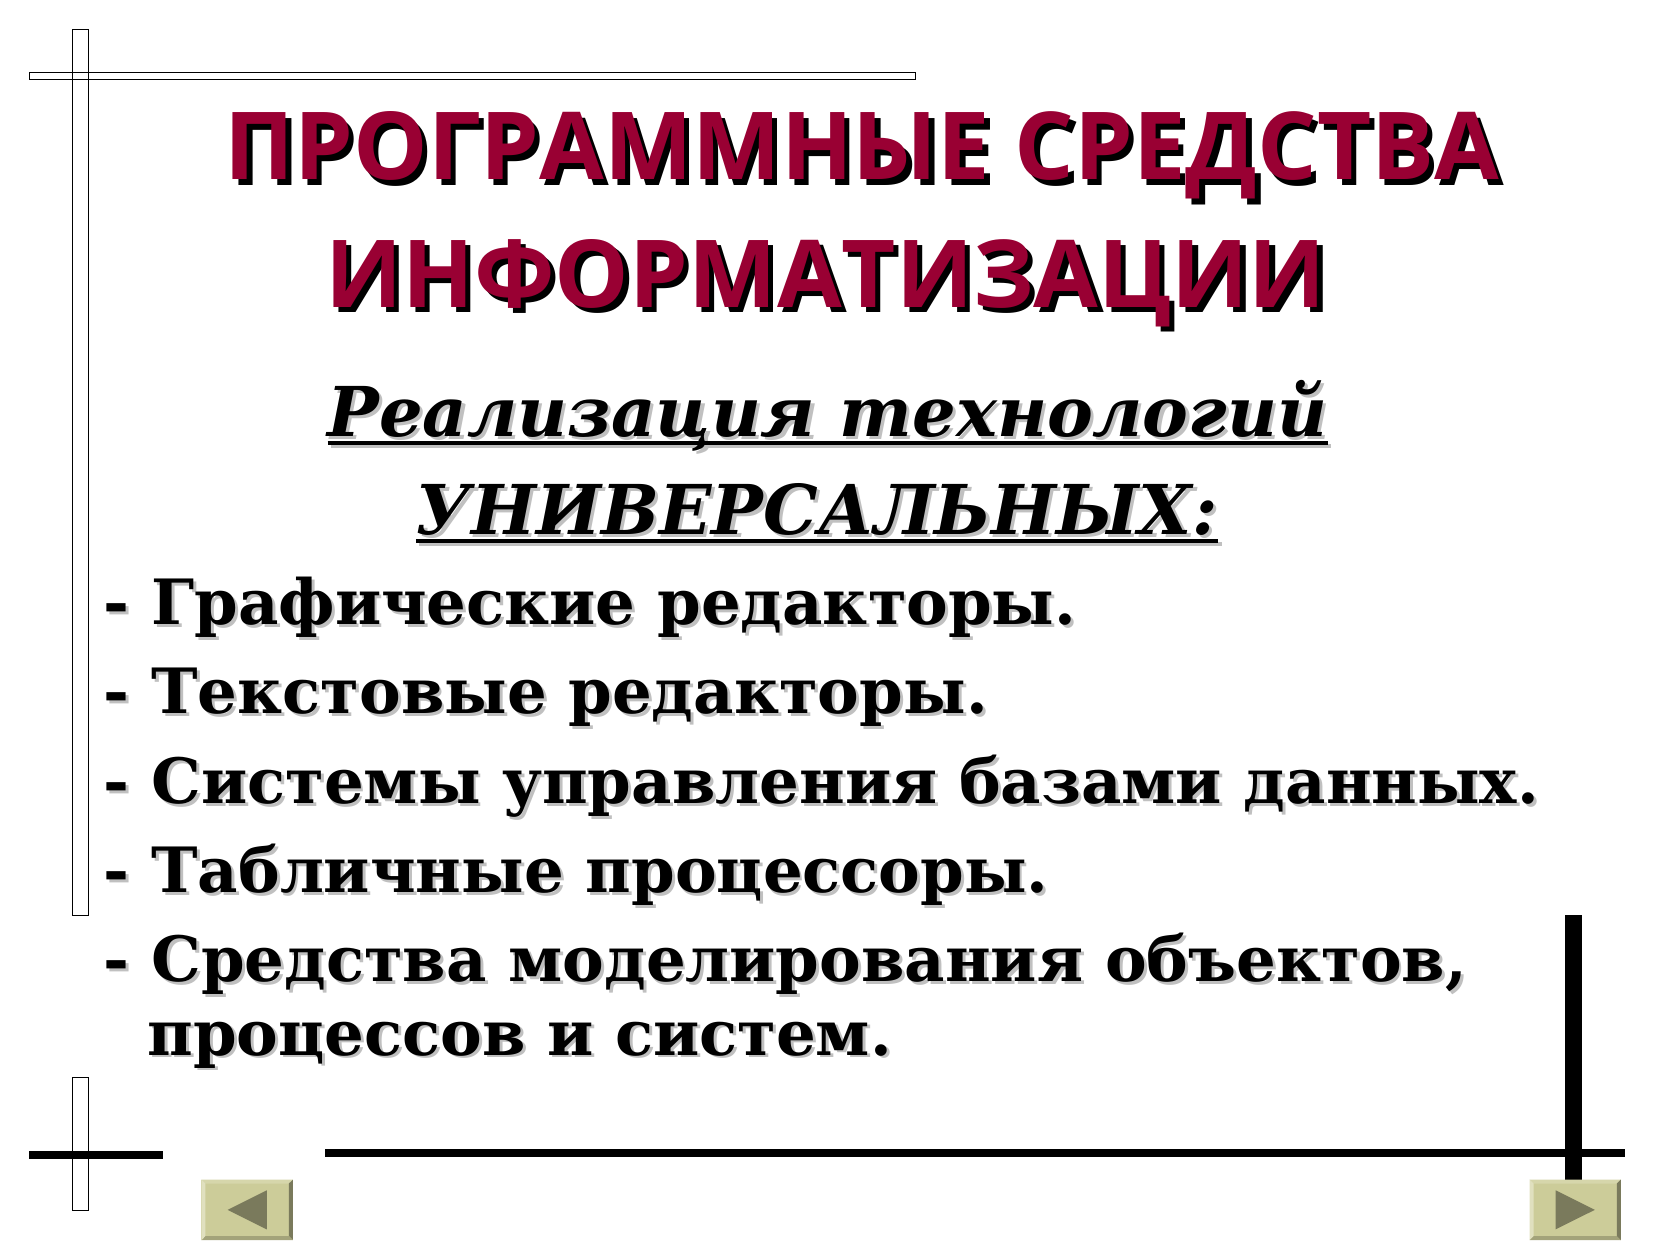

# ПРОГРАММНЫЕ СРЕДСТВА ИНФОРМАТИЗАЦИИ
 Реализация технологий
УНИВЕРСАЛЬНЫХ:
 - Графические редакторы.
 - Текстовые редакторы.
 - Системы управления базами данных.
 - Табличные процессоры.
 - Средства моделирования объектов, процессов и систем.